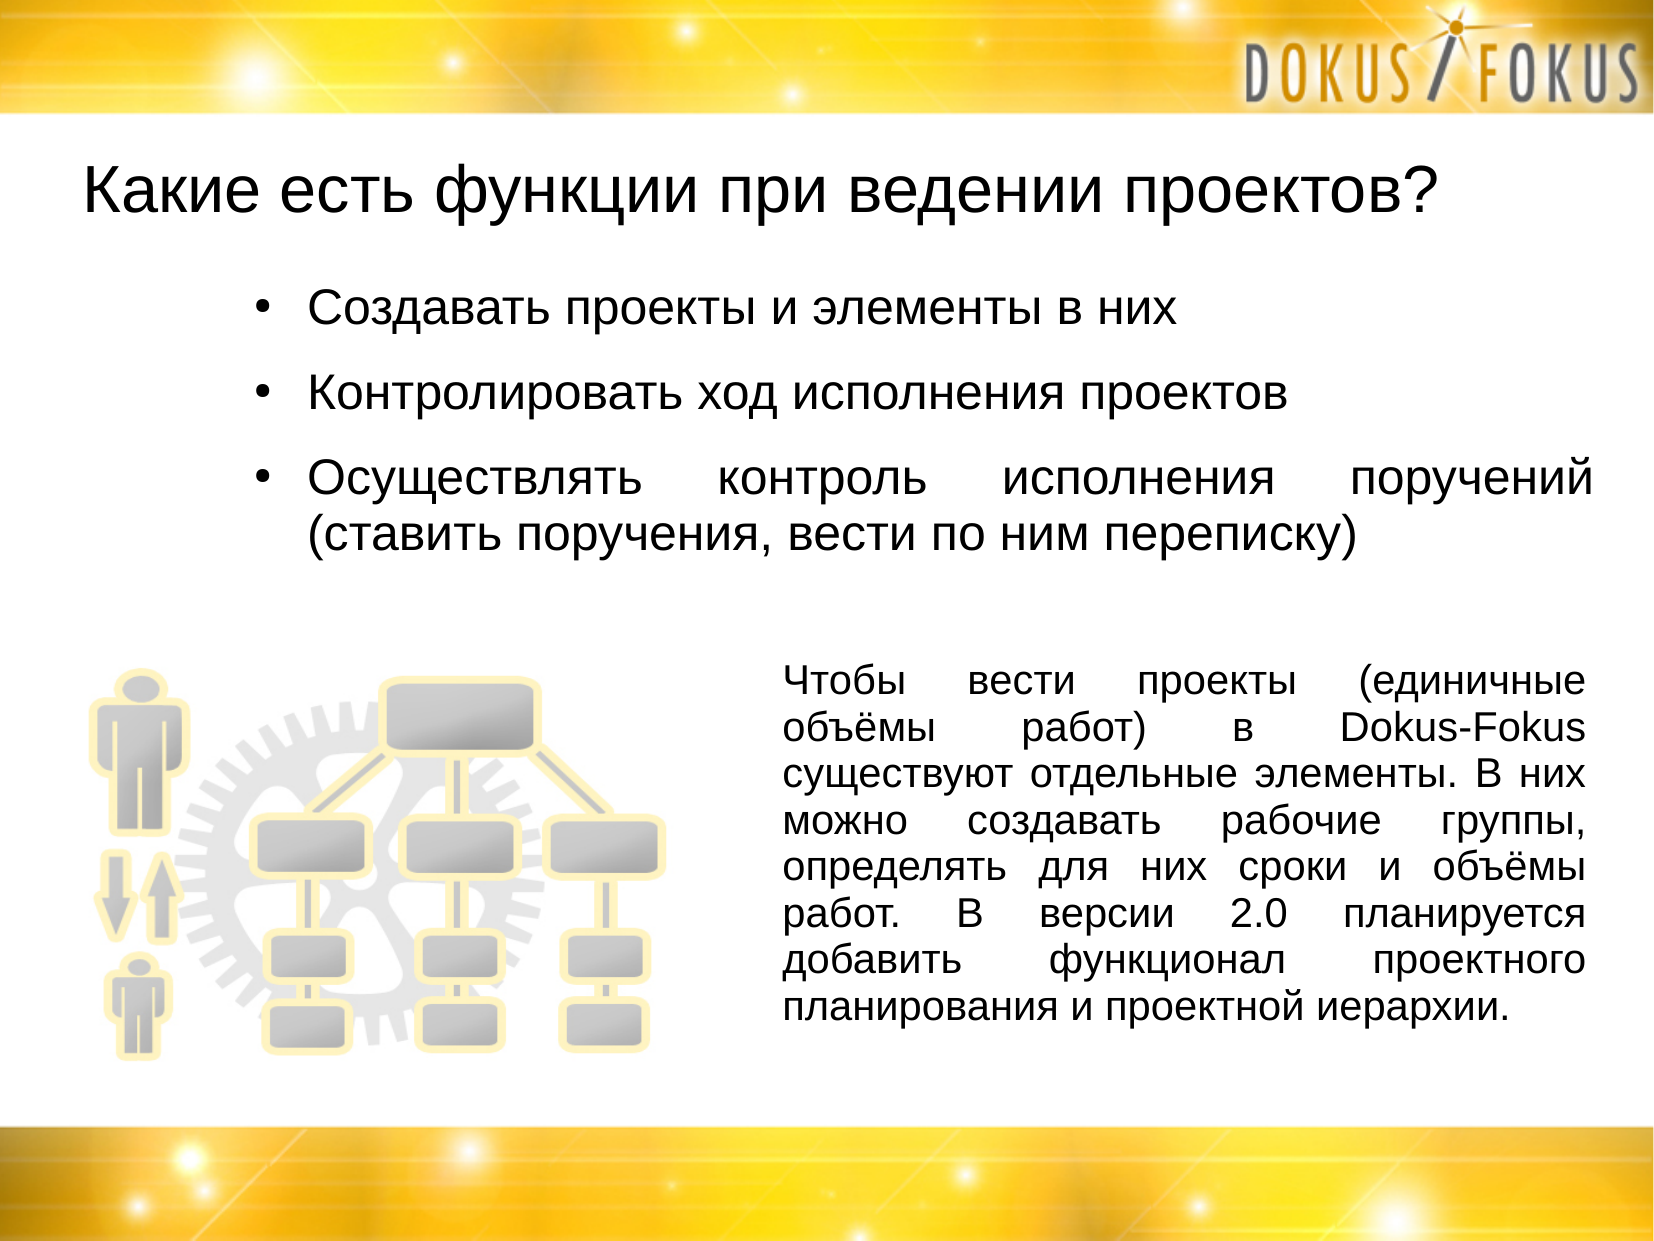

# Какие есть функции при ведении проектов?
Создавать проекты и элементы в них
Контролировать ход исполнения проектов
Осуществлять контроль исполнения поручений (ставить поручения, вести по ним переписку)
Чтобы вести проекты (единичные объёмы работ) в Dokus-Fokus существуют отдельные элементы. В них можно создавать рабочие группы, определять для них сроки и объёмы работ. В версии 2.0 планируется добавить функционал проектного планирования и проектной иерархии.